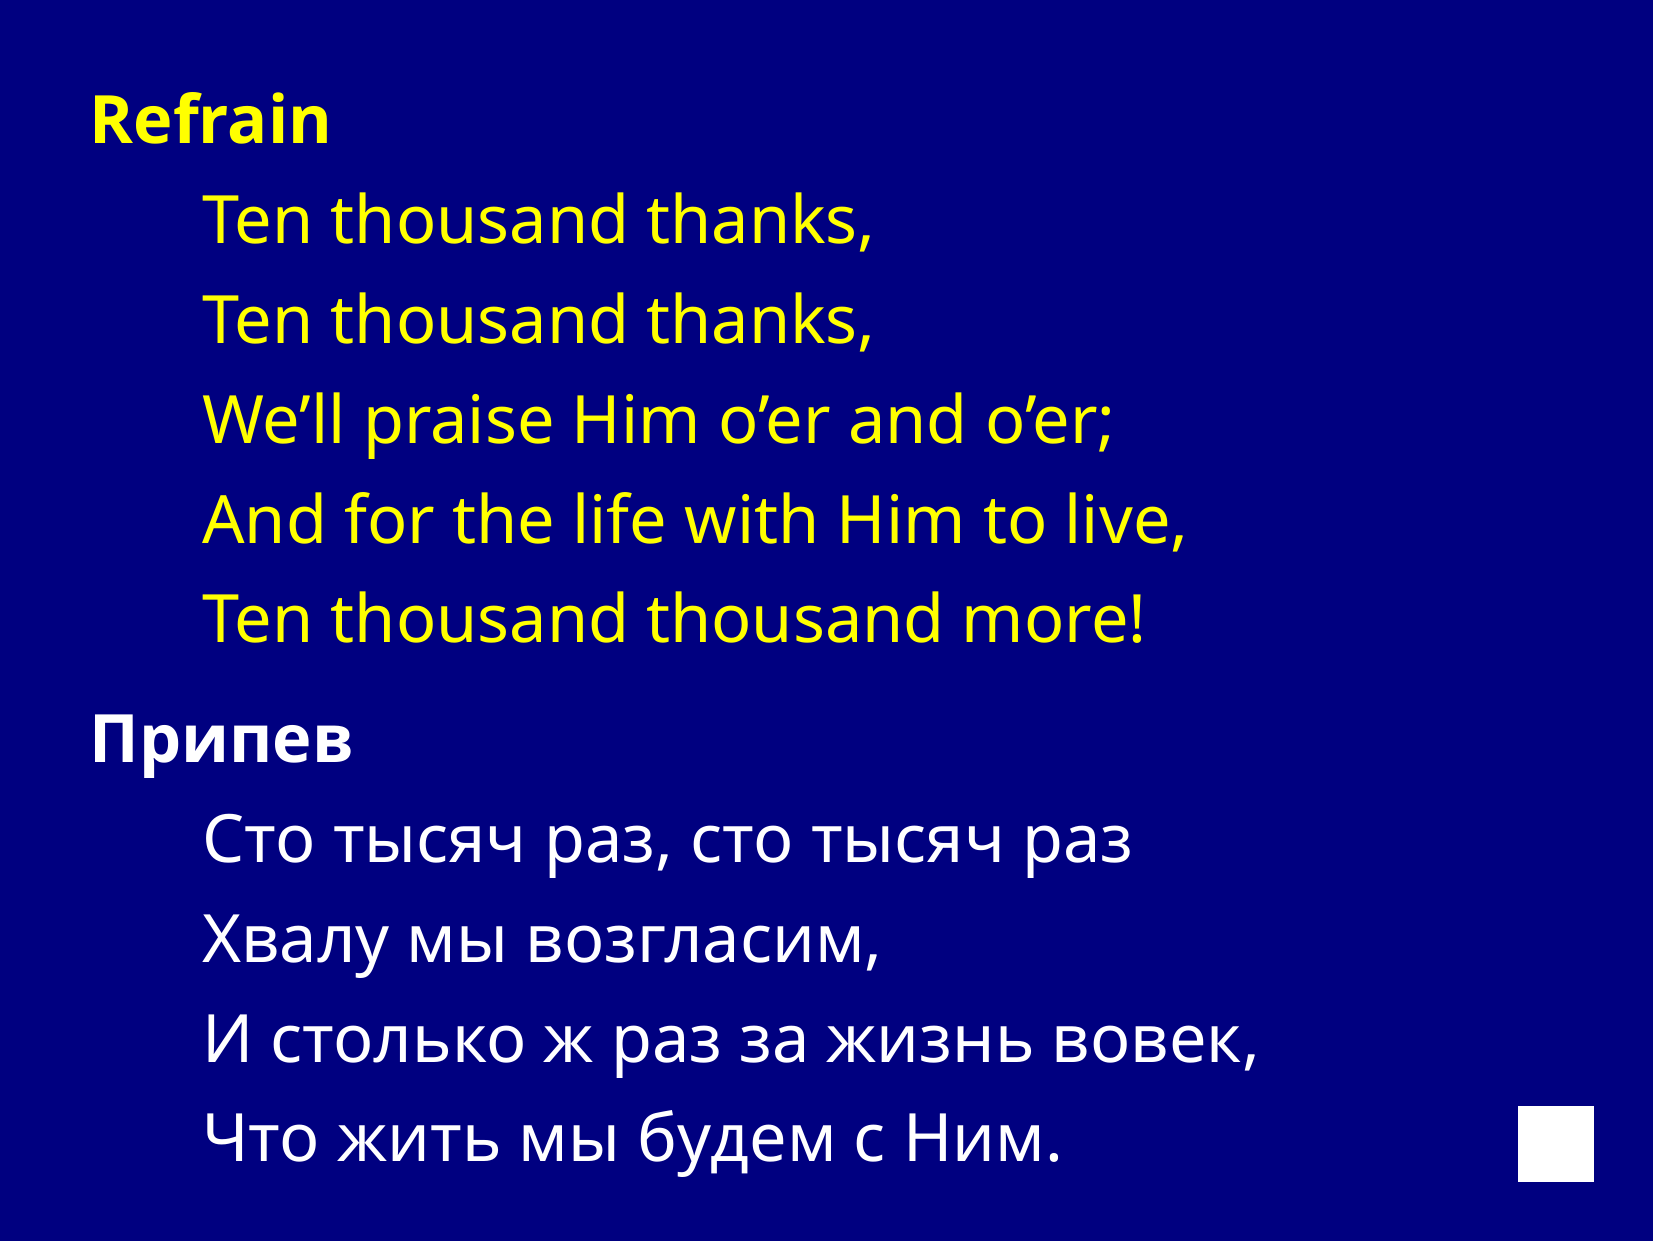

Refrain
	Ten thousand thanks,
	Ten thousand thanks,
	We’ll praise Him o’er and o’er;
	And for the life with Him to live,
	Ten thousand thousand more!
Припев
	Сто тысяч раз, сто тысяч раз
	Хвалу мы возгласим,
	И столько ж раз за жизнь вовек,
	Что жить мы будем с Ним.